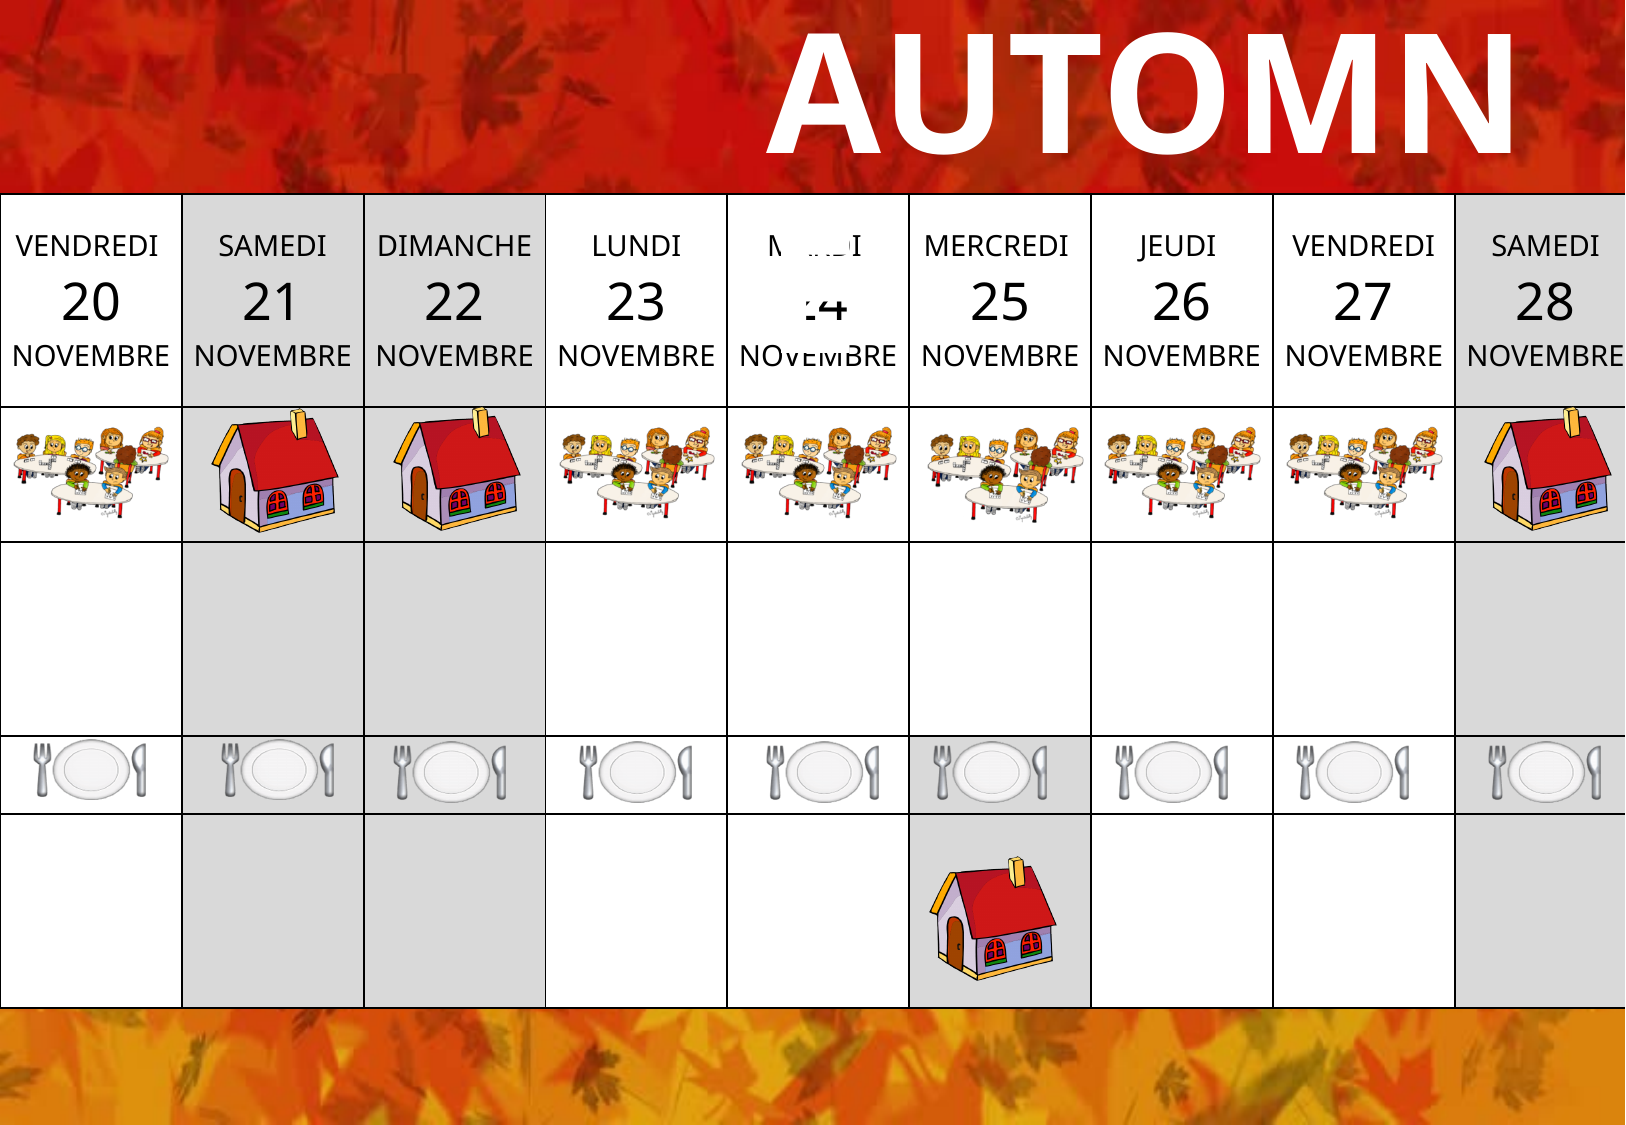

AUTOMNE
| VENDREDI 20 NOVEMBRE | SAMEDI 21 NOVEMBRE | DIMANCHE 22 NOVEMBRE | LUNDI 23 NOVEMBRE | MARDI 24 NOVEMBRE | MERCREDI 25 NOVEMBRE | JEUDI 26 NOVEMBRE | VENDREDI 27 NOVEMBRE | SAMEDI 28 NOVEMBRE |
| --- | --- | --- | --- | --- | --- | --- | --- | --- |
| | | | | | | | | |
| | | | | | | | | |
| | | | | | | | | |
| | | | | | | | | |